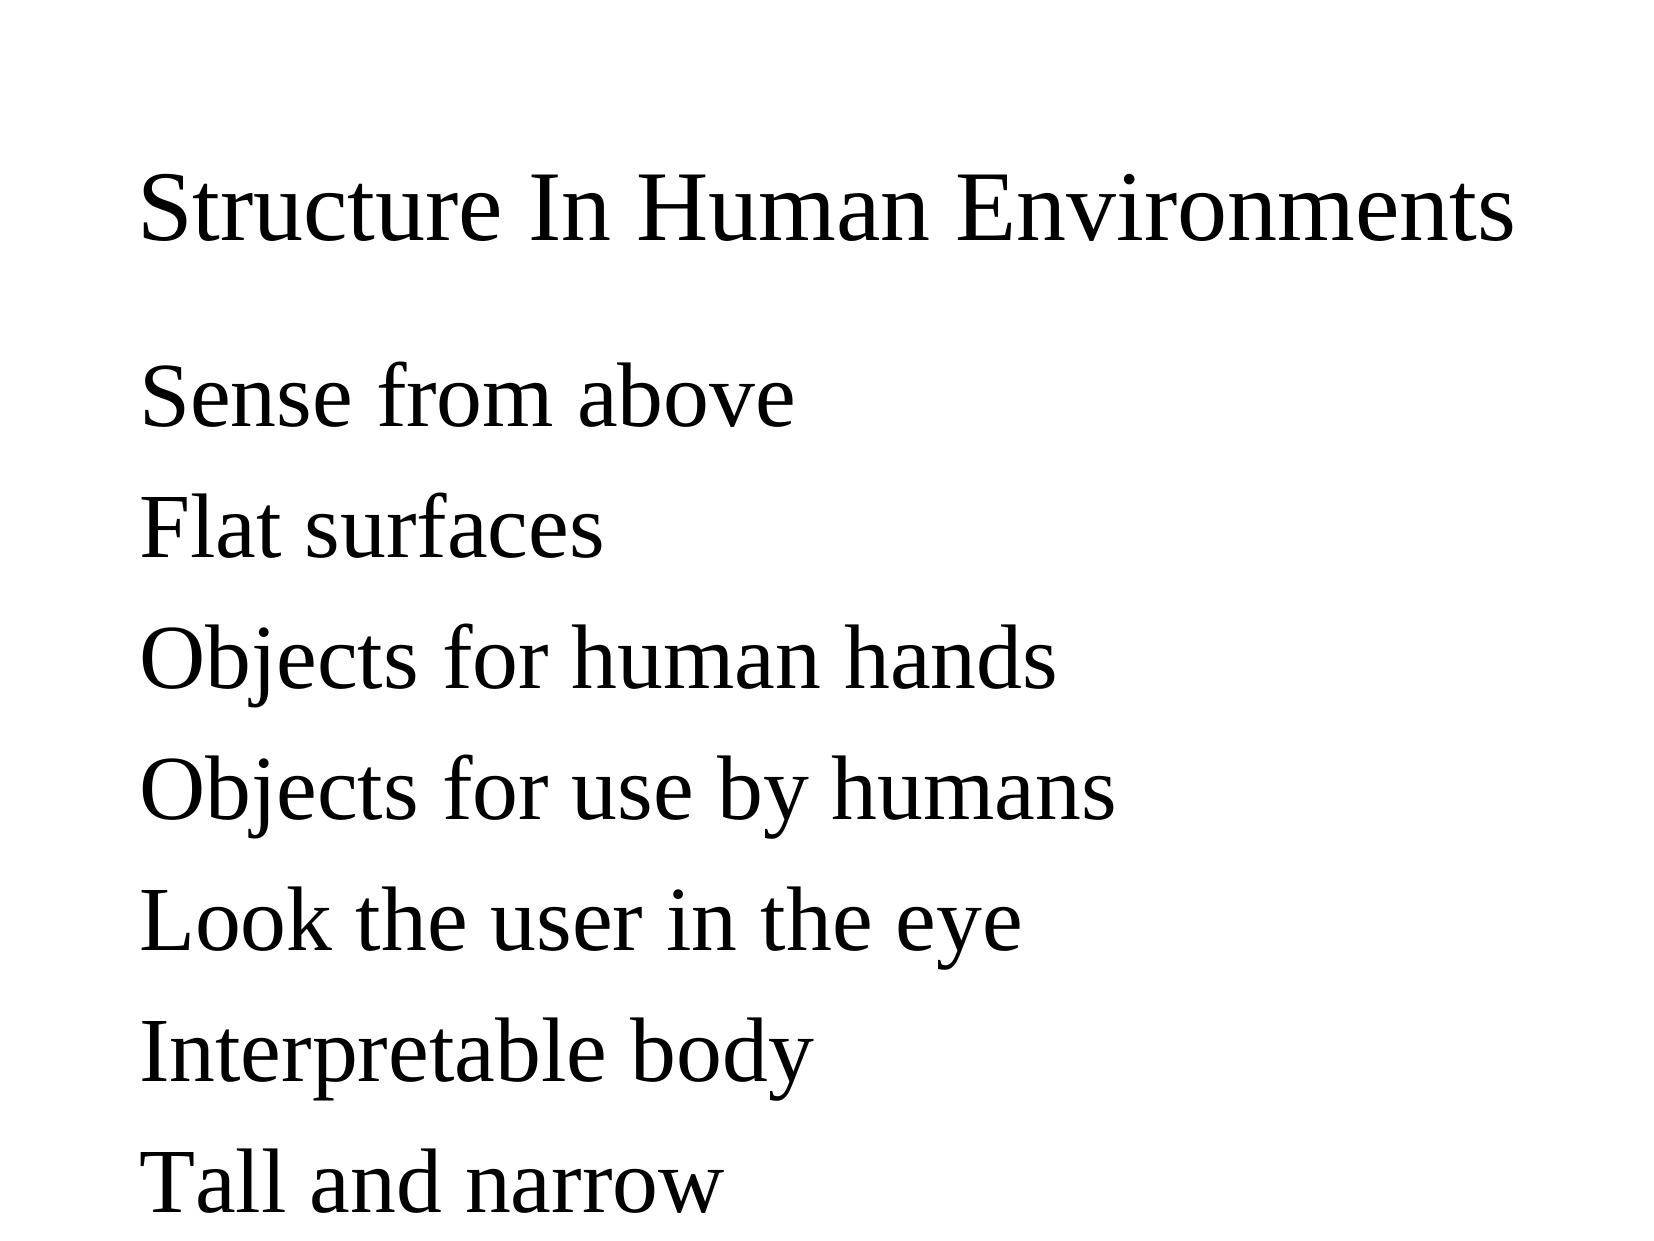

# Structure In Human Environments
Sense from above
Flat surfaces
Objects for human hands
Objects for use by humans
Look the user in the eye
Interpretable body
Tall and narrow